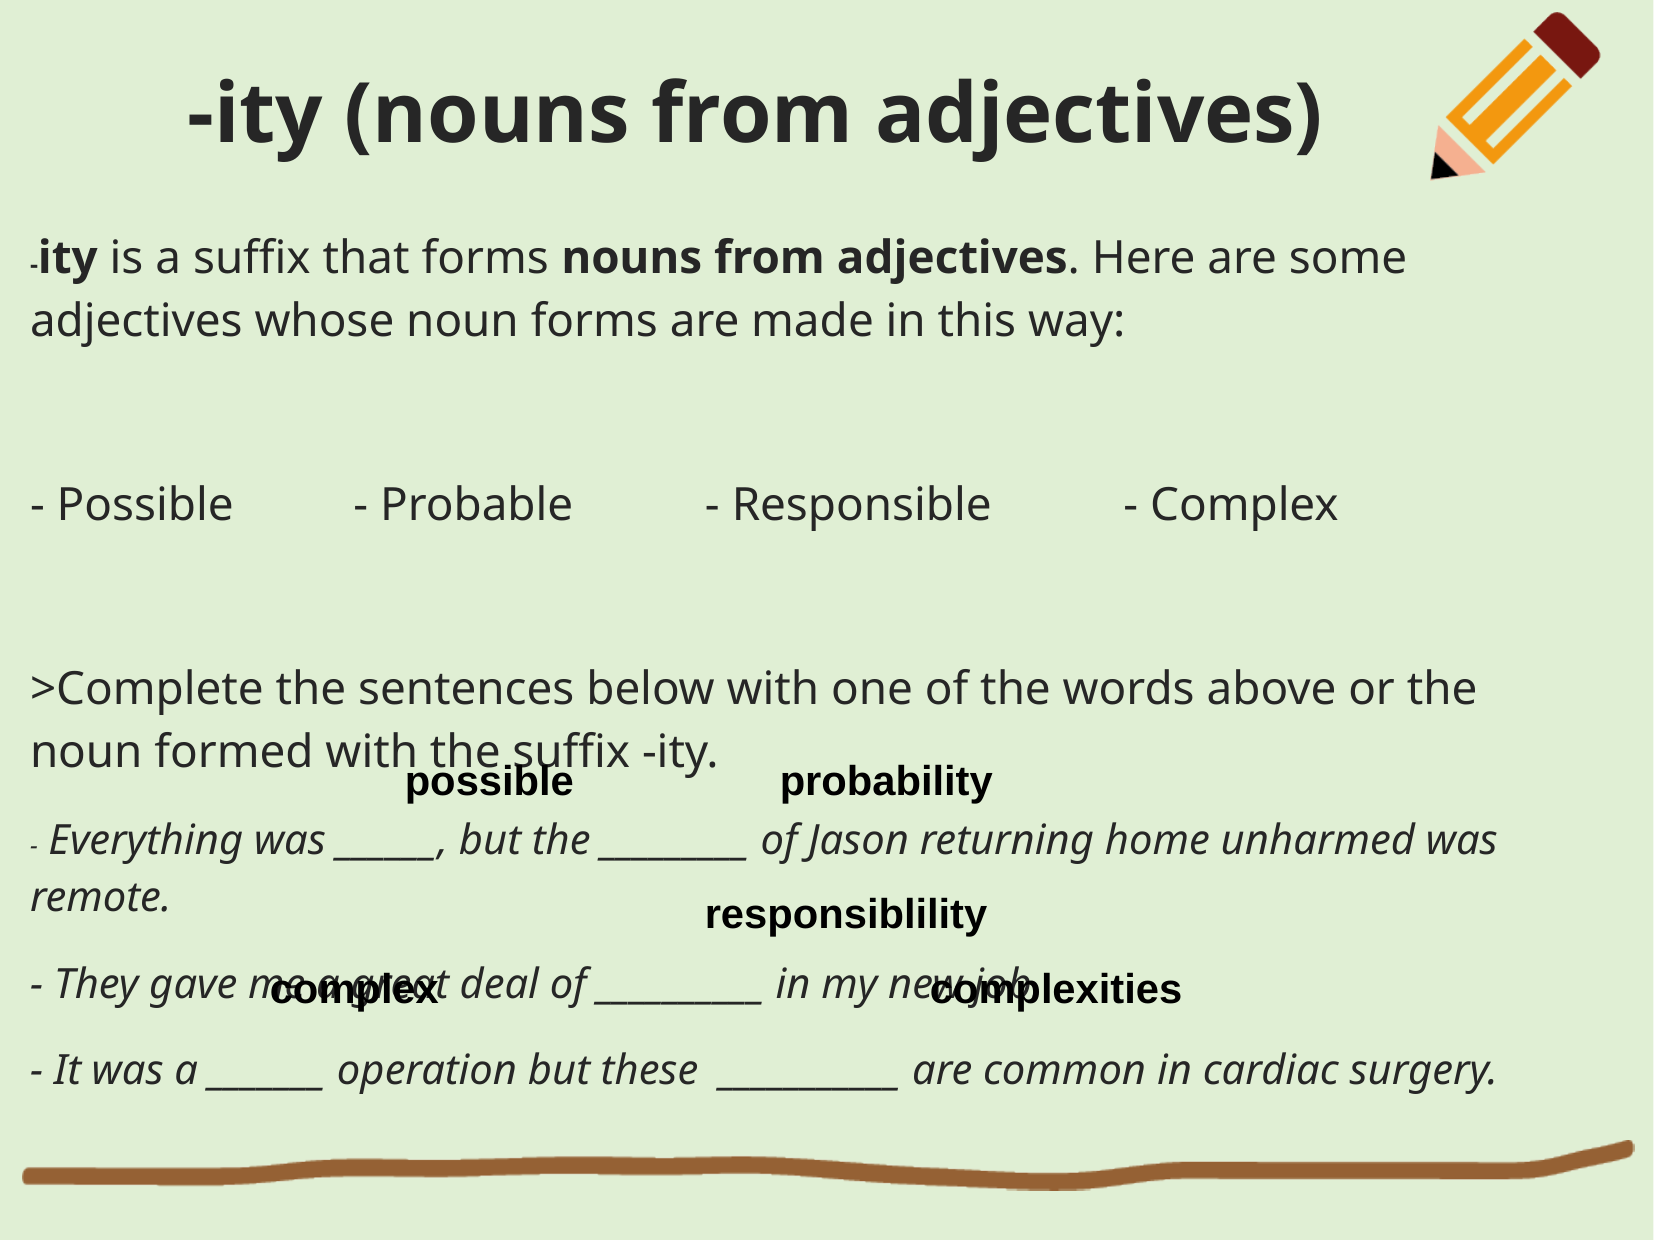

-ity (nouns from adjectives)
# -ity is a suffix that forms nouns from adjectives. Here are some adjectives whose noun forms are made in this way:
- Possible - Probable - Responsible - Complex
>Complete the sentences below with one of the words above or the noun formed with the suffix -ity.
- Everything was ______, but the _________ of Jason returning home unharmed was remote.
- They gave me a great deal of __________ in my new job.
- It was a _______ operation but these ___________ are common in cardiac surgery.
possible
probability
responsiblility
complex
complexities